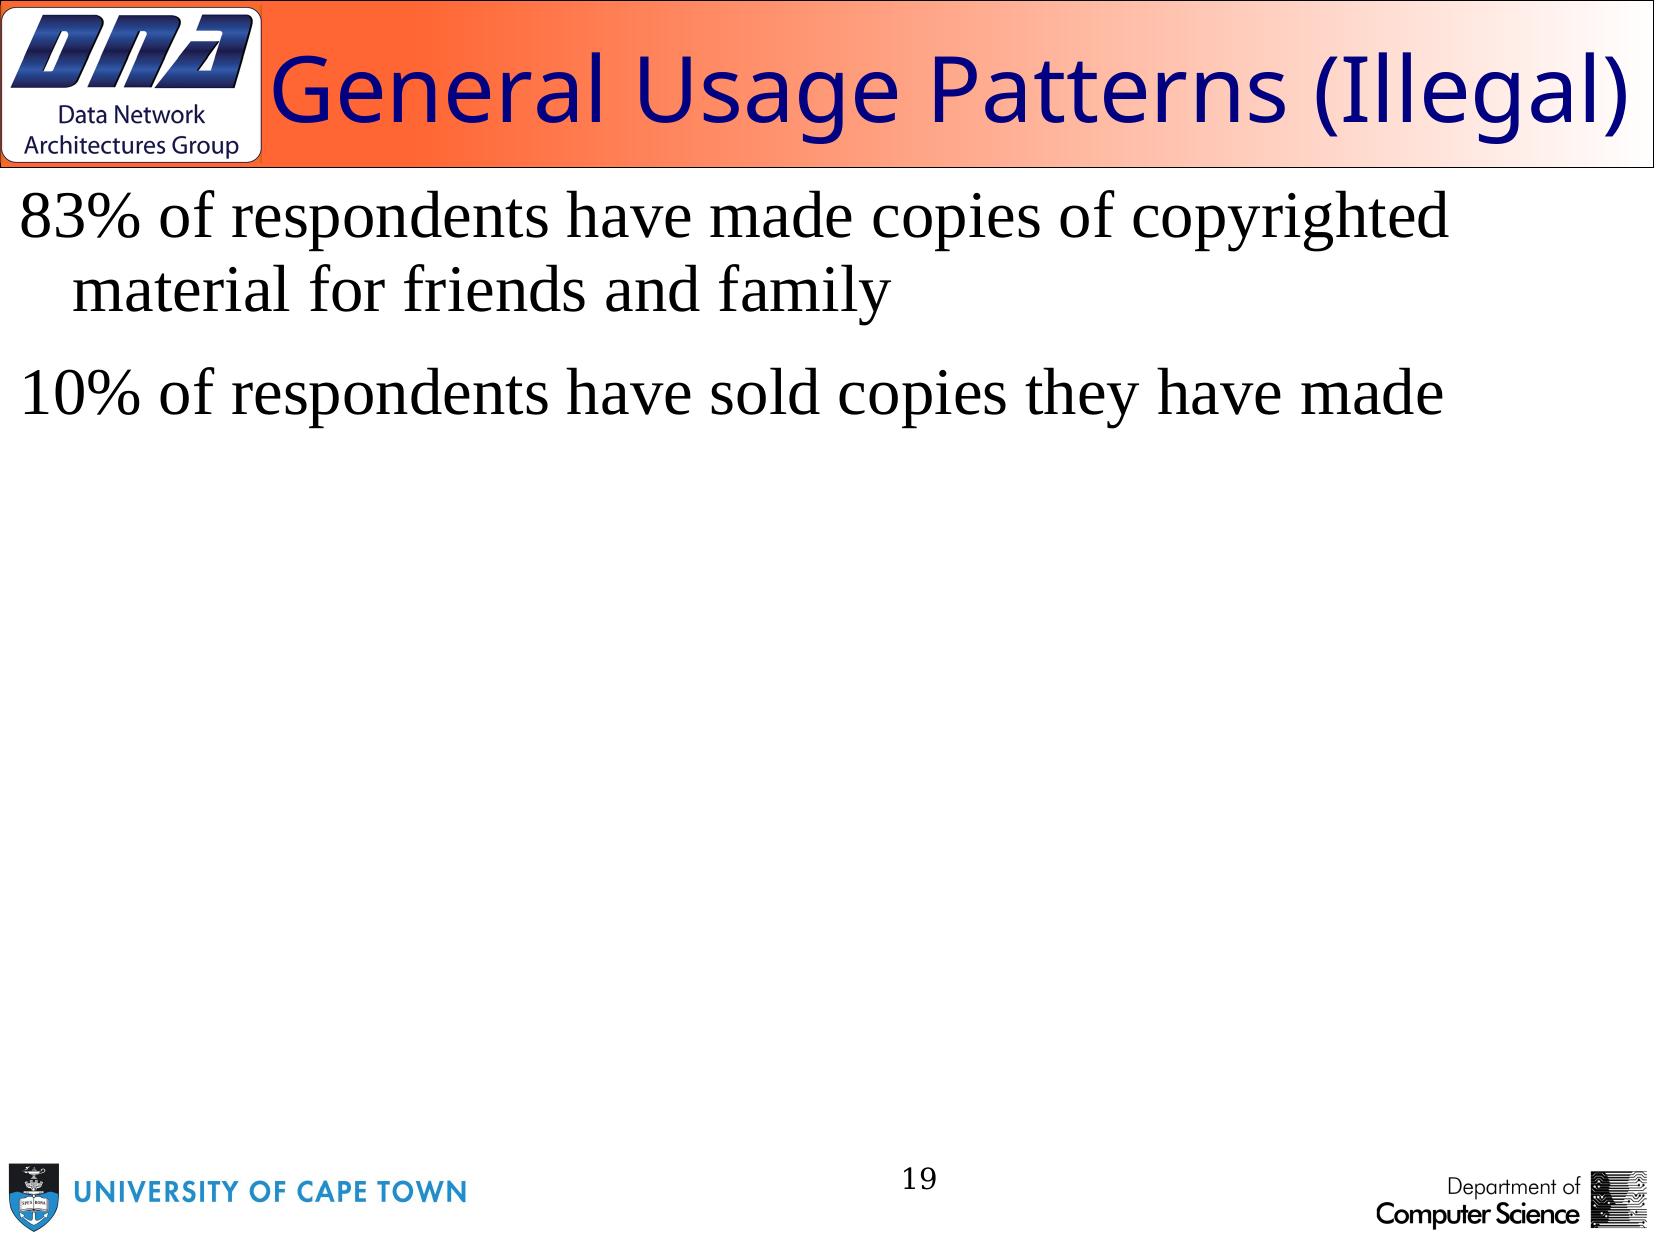

# General Usage Patterns (Illegal)
83% of respondents have made copies of copyrighted material for friends and family
10% of respondents have sold copies they have made
19